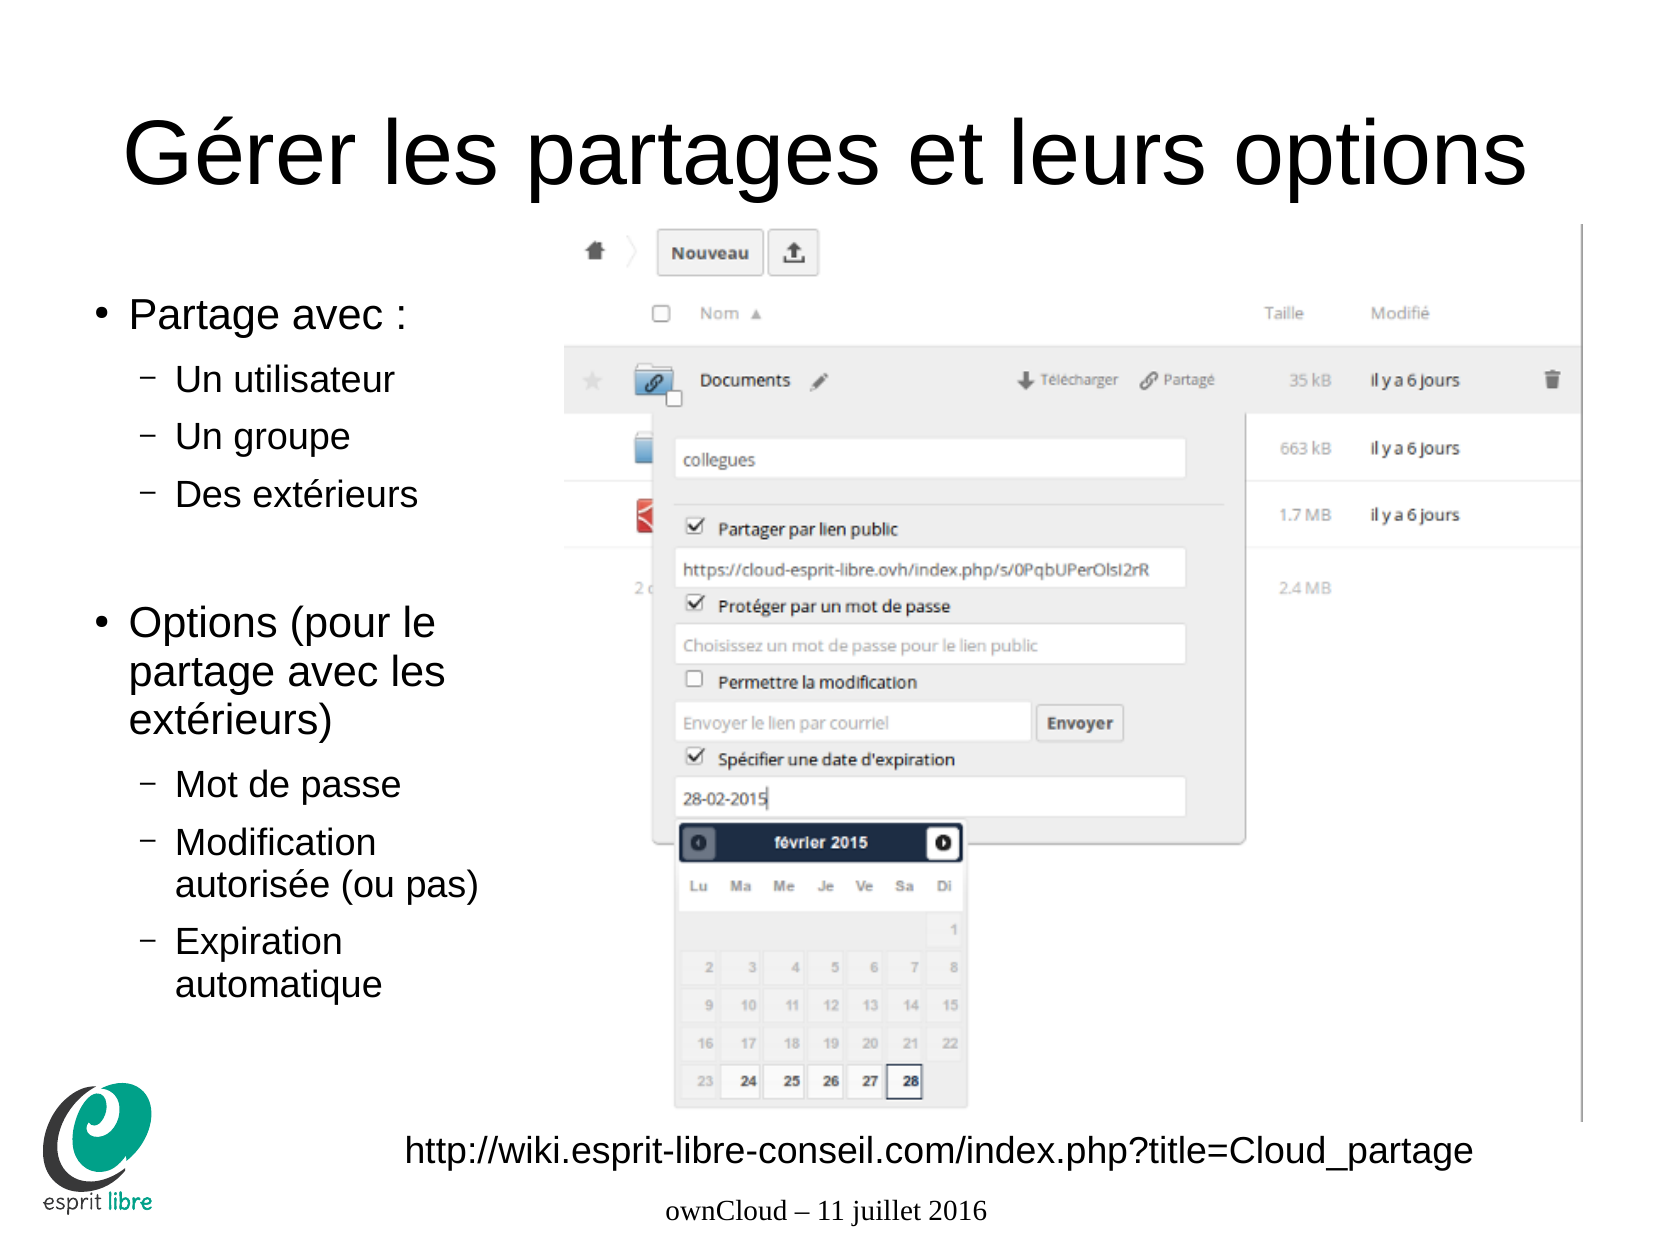

# Gérer les partages et leurs options
Partage avec :
Un utilisateur
Un groupe
Des extérieurs
Options (pour le
partage avec les
extérieurs)
Mot de passe
Modification
autorisée (ou pas)
Expiration
automatique
http://wiki.esprit-libre-conseil.com/index.php?title=Cloud_partage